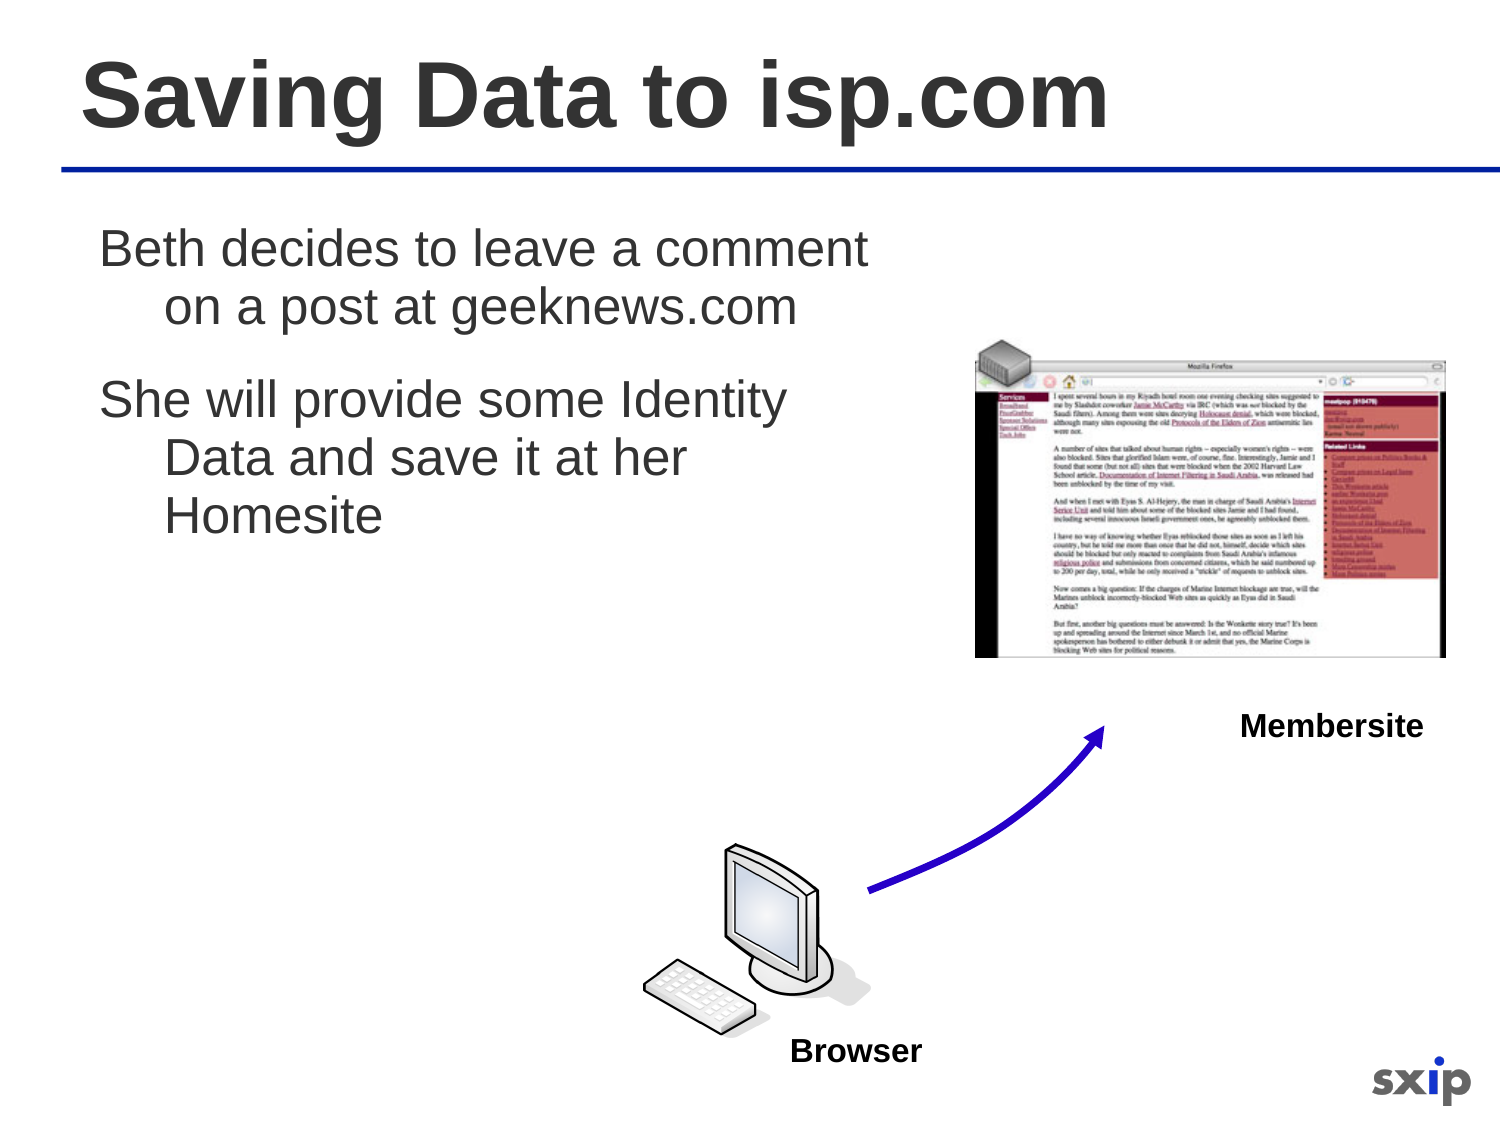

# Saving Data to isp.com
Beth decides to leave a comment on a post at geeknews.com
She will provide some Identity Data and save it at her Homesite
Membersite
Browser